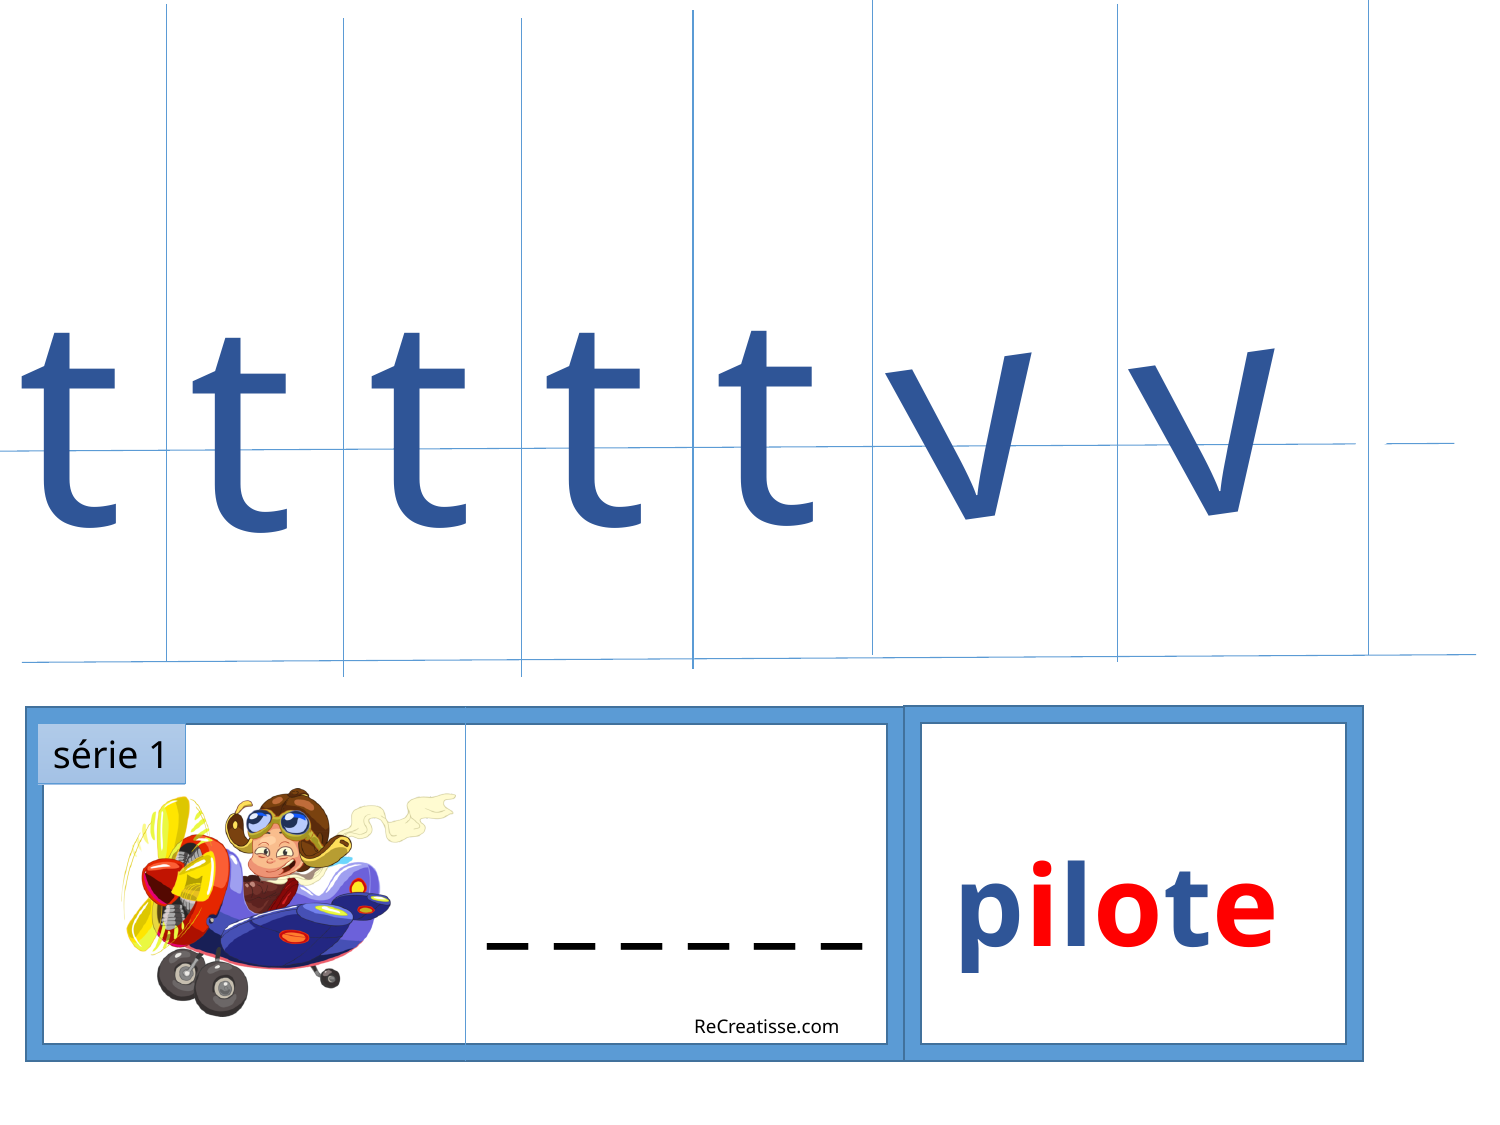

v
v
t
t
t
t
t
série 1
_ _ _ _ _ _
pilote
ReCreatisse.com